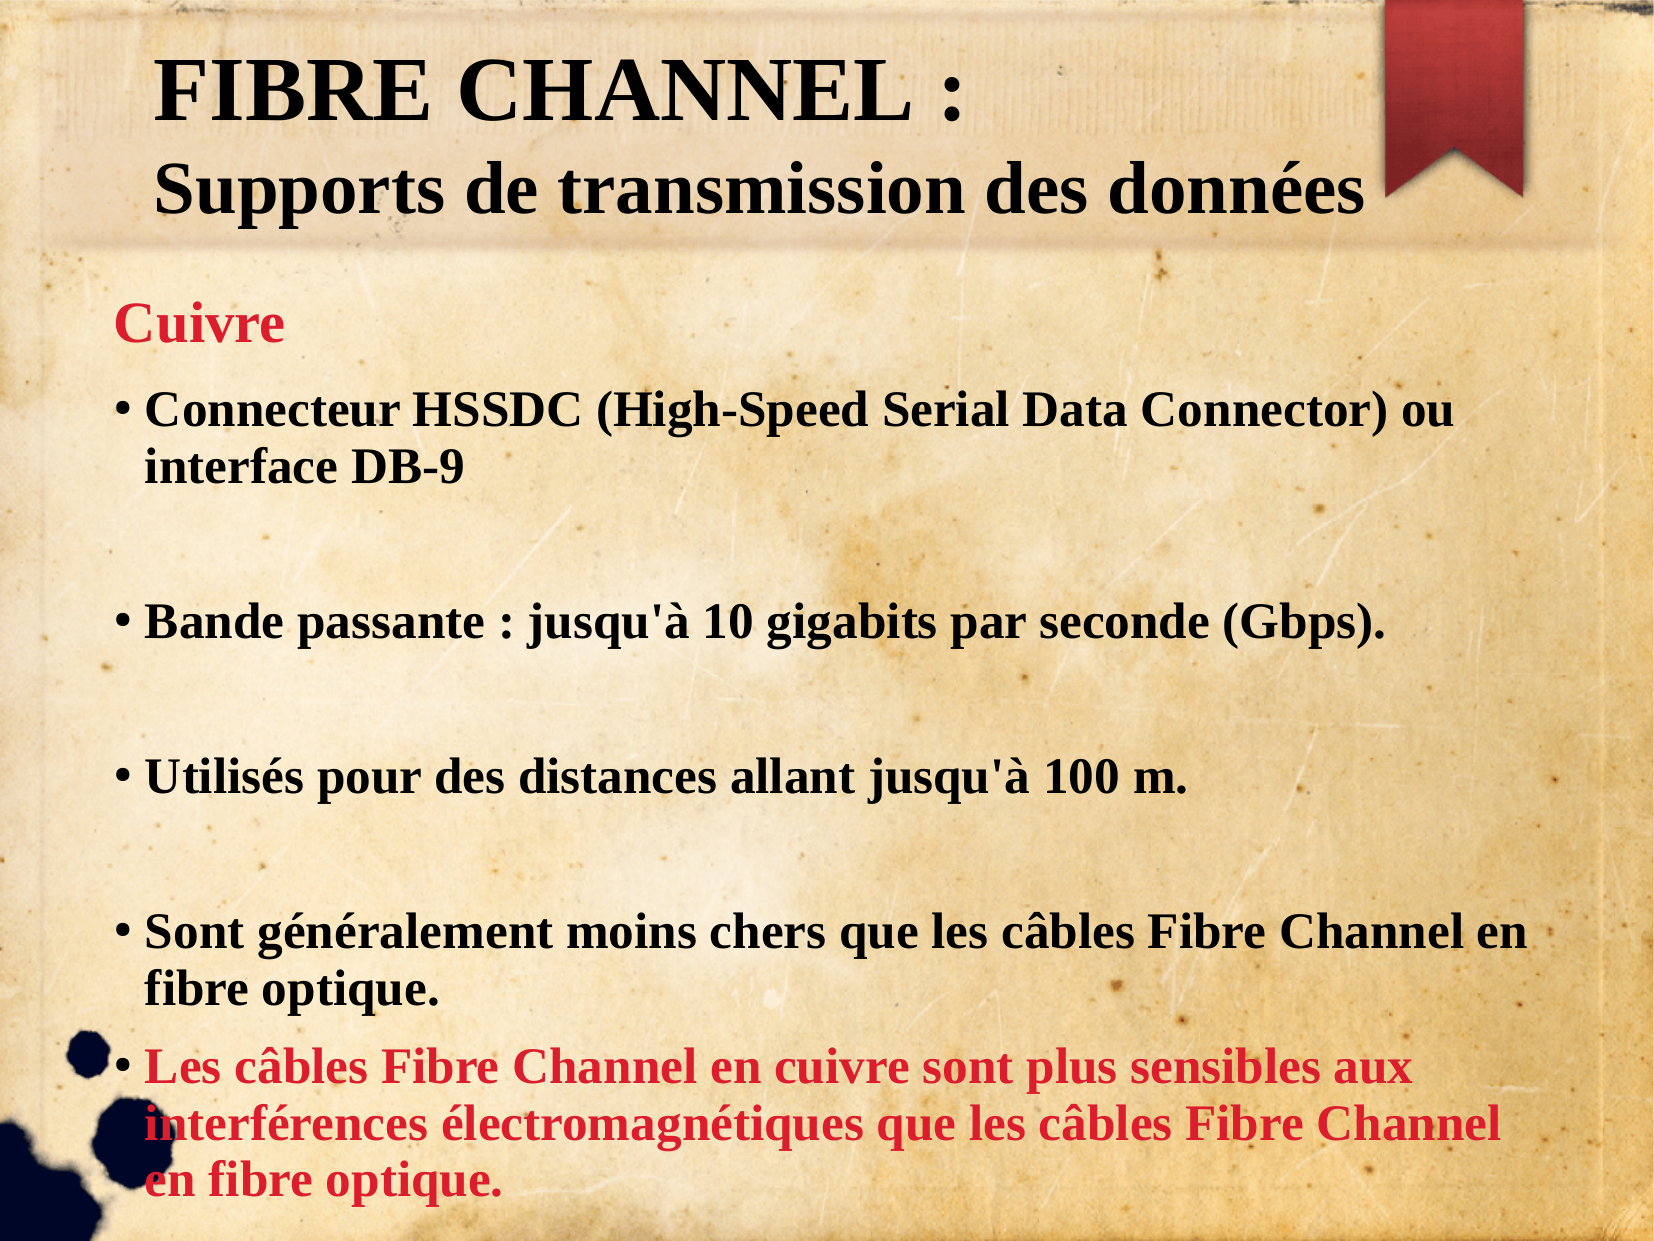

# FIBRE CHANNEL : Supports de transmission des données
Cuivre
Connecteur HSSDC (High-Speed Serial Data Connector) ou interface DB-9
Bande passante : jusqu'à 10 gigabits par seconde (Gbps).
Utilisés pour des distances allant jusqu'à 100 m.
Sont généralement moins chers que les câbles Fibre Channel en fibre optique.
Les câbles Fibre Channel en cuivre sont plus sensibles aux interférences électromagnétiques que les câbles Fibre Channel en fibre optique.